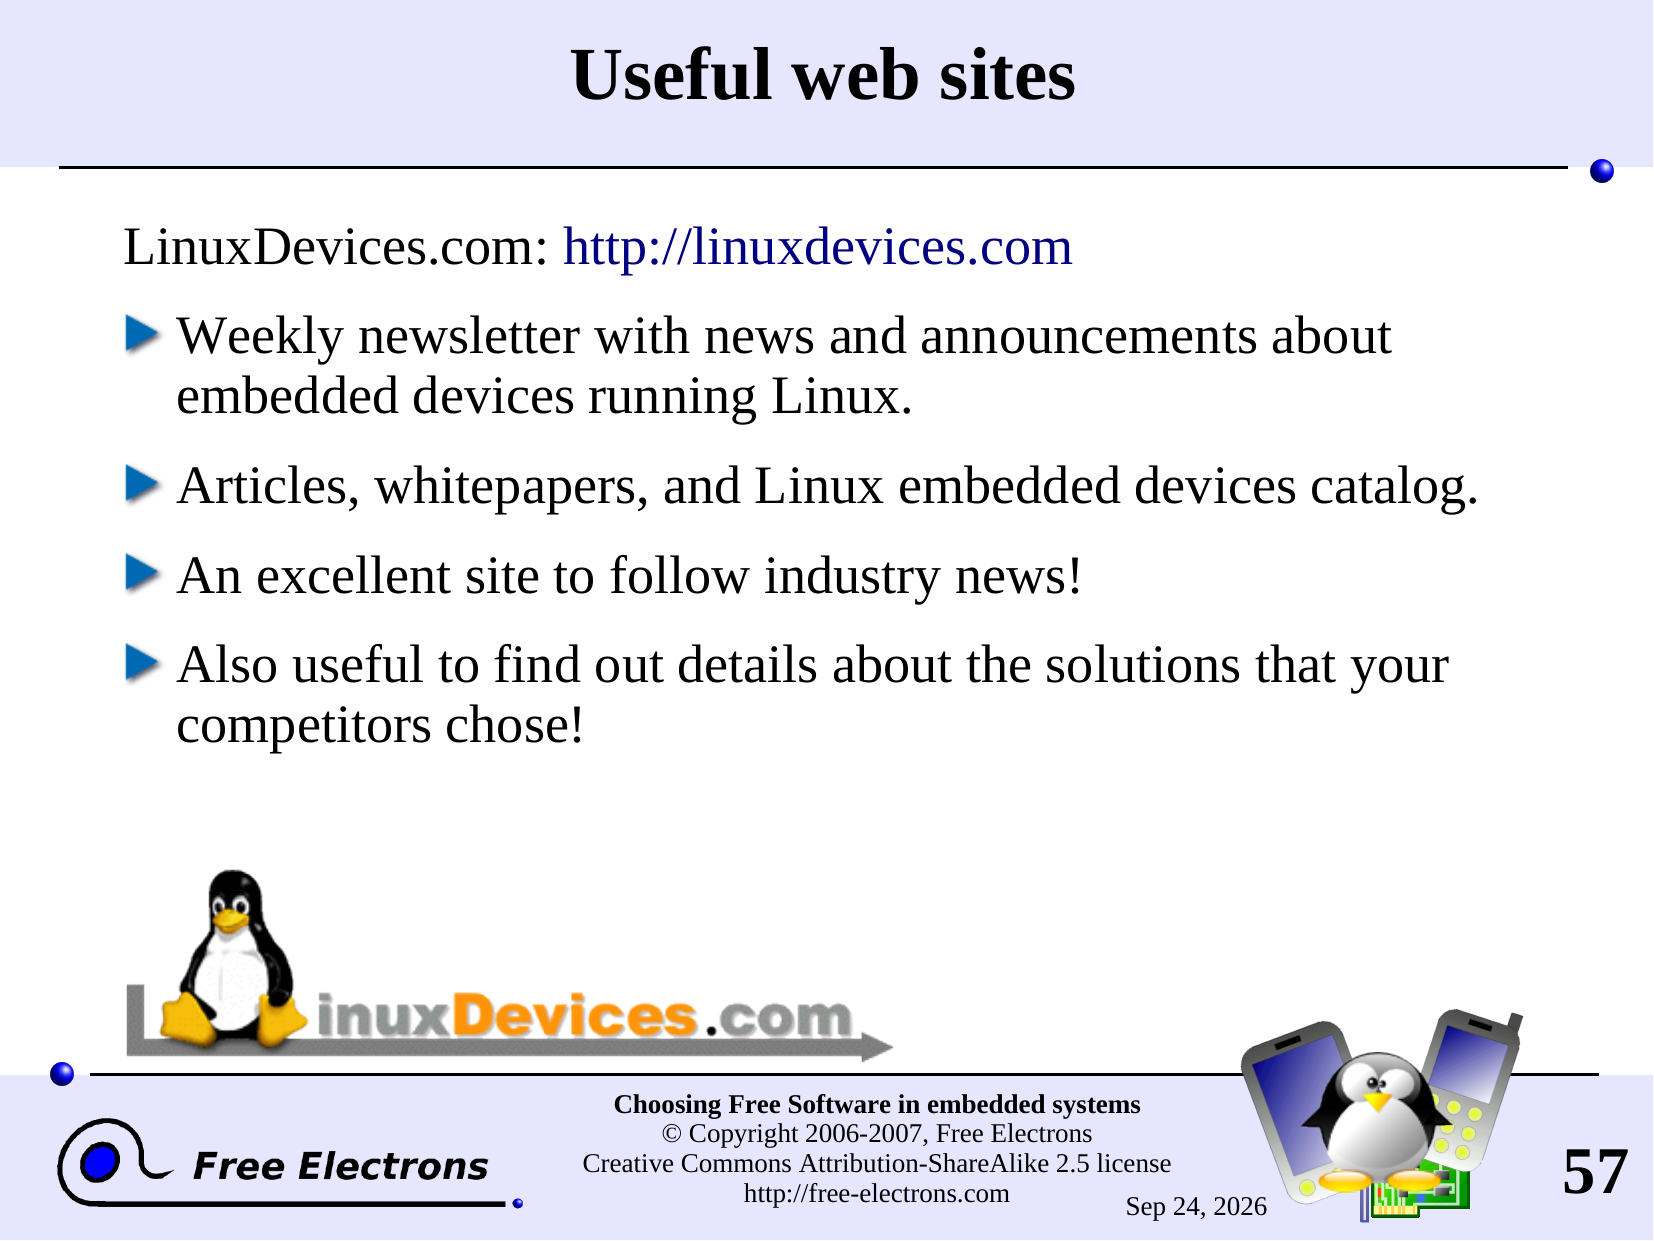

# Useful web sites
LinuxDevices.com: http://linuxdevices.com
Weekly newsletter with news and announcements about embedded devices running Linux.
Articles, whitepapers, and Linux embedded devices catalog.
An excellent site to follow industry news!
Also useful to find out details about the solutions that your competitors chose!